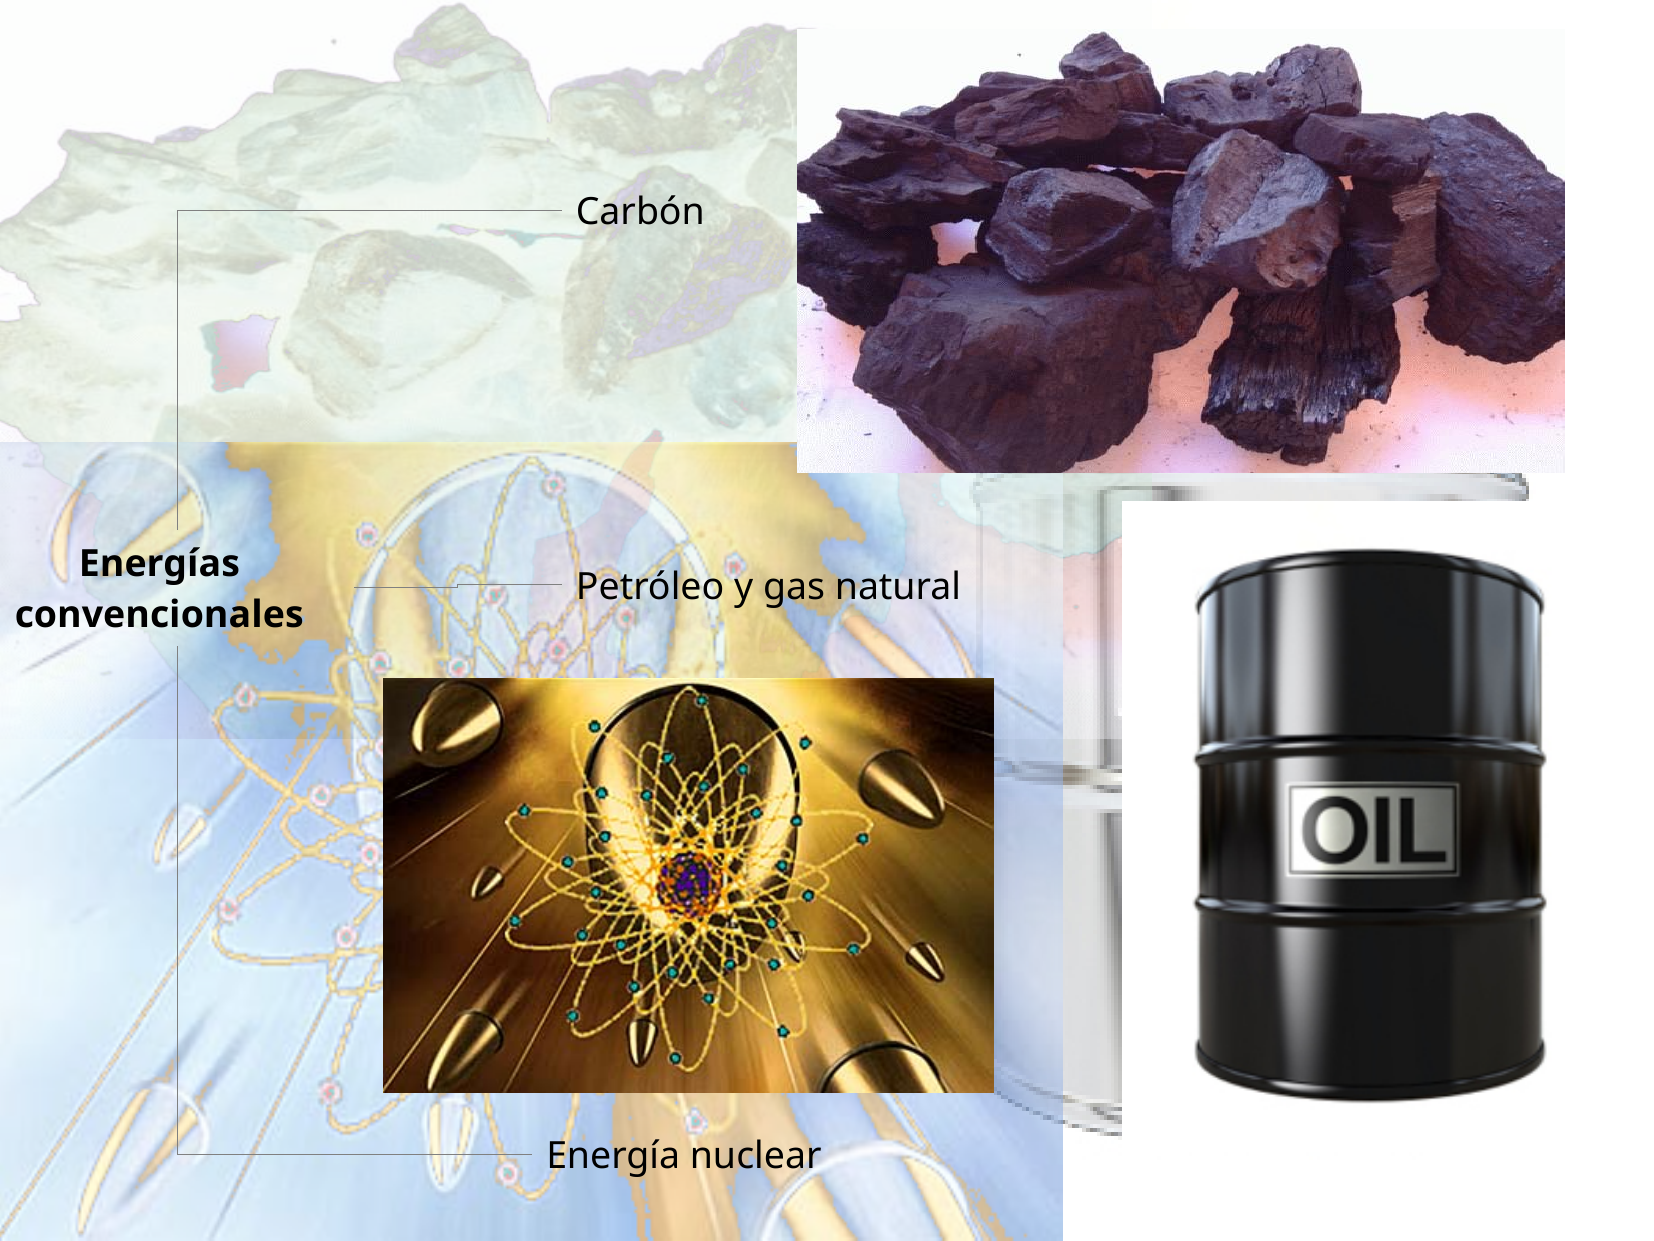

Carbón
Energías
convencionales
Petróleo y gas natural
Energía nuclear